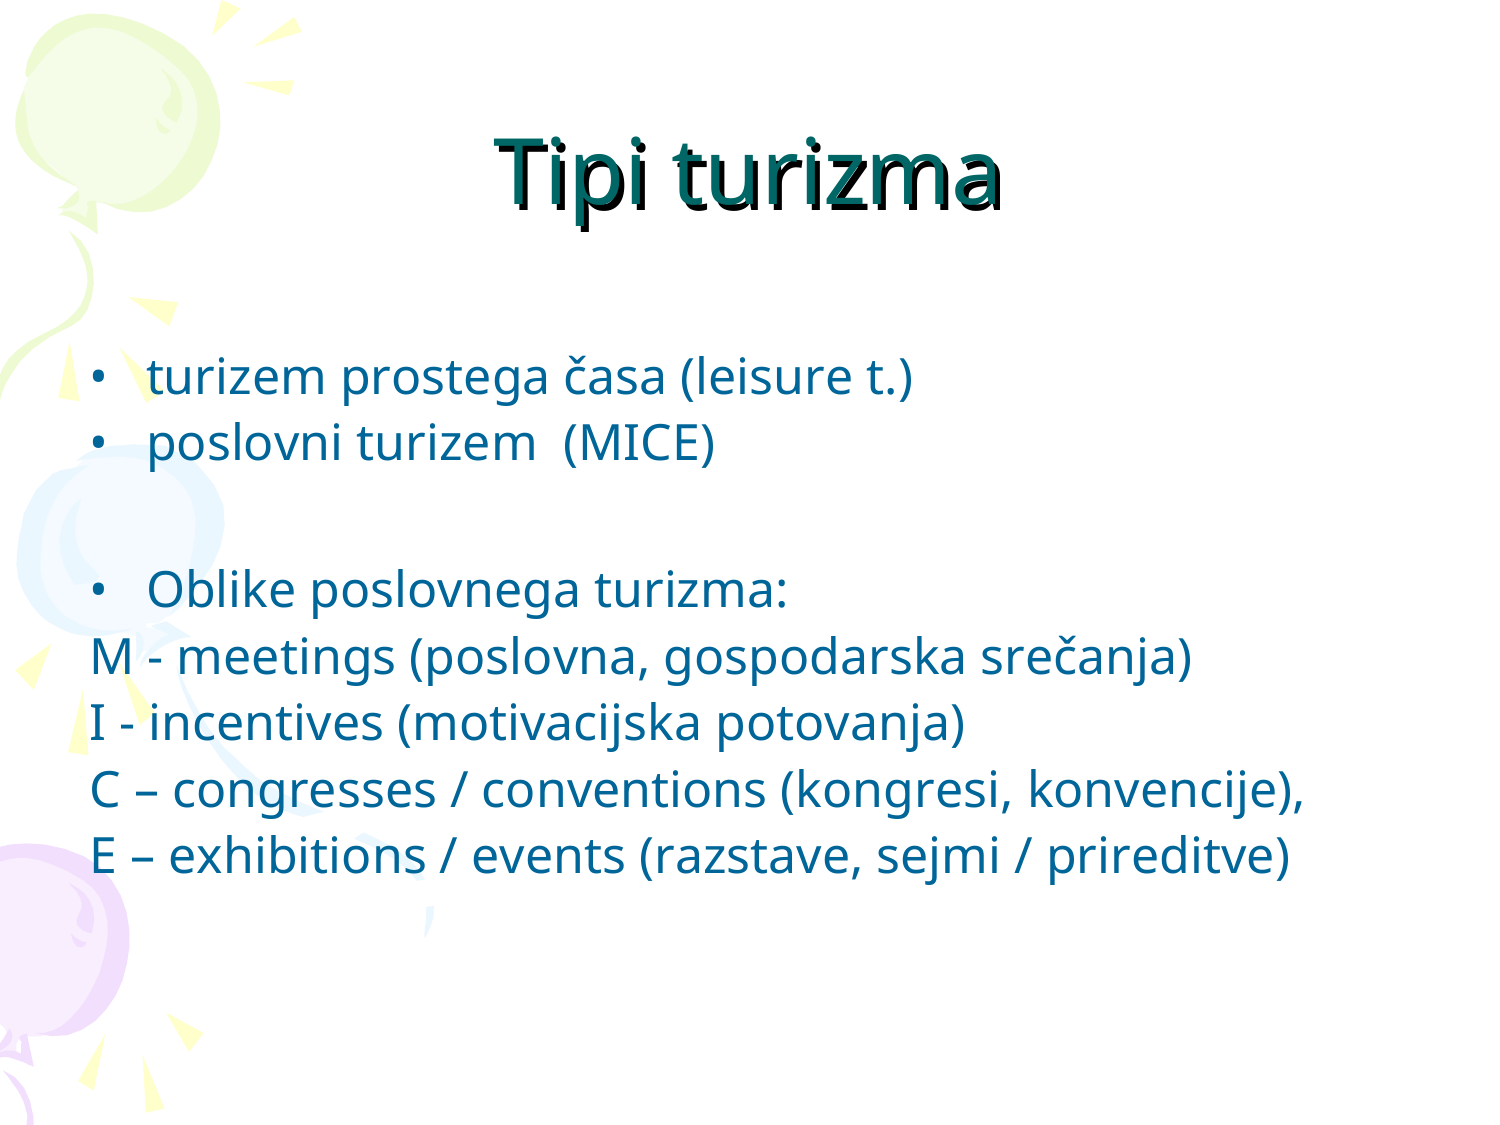

# Tipi turizma
turizem prostega časa (leisure t.)
poslovni turizem (MICE)
Oblike poslovnega turizma:
M - meetings (poslovna, gospodarska srečanja)
I - incentives (motivacijska potovanja)
C – congresses / conventions (kongresi, konvencije),
E – exhibitions / events (razstave, sejmi / prireditve)